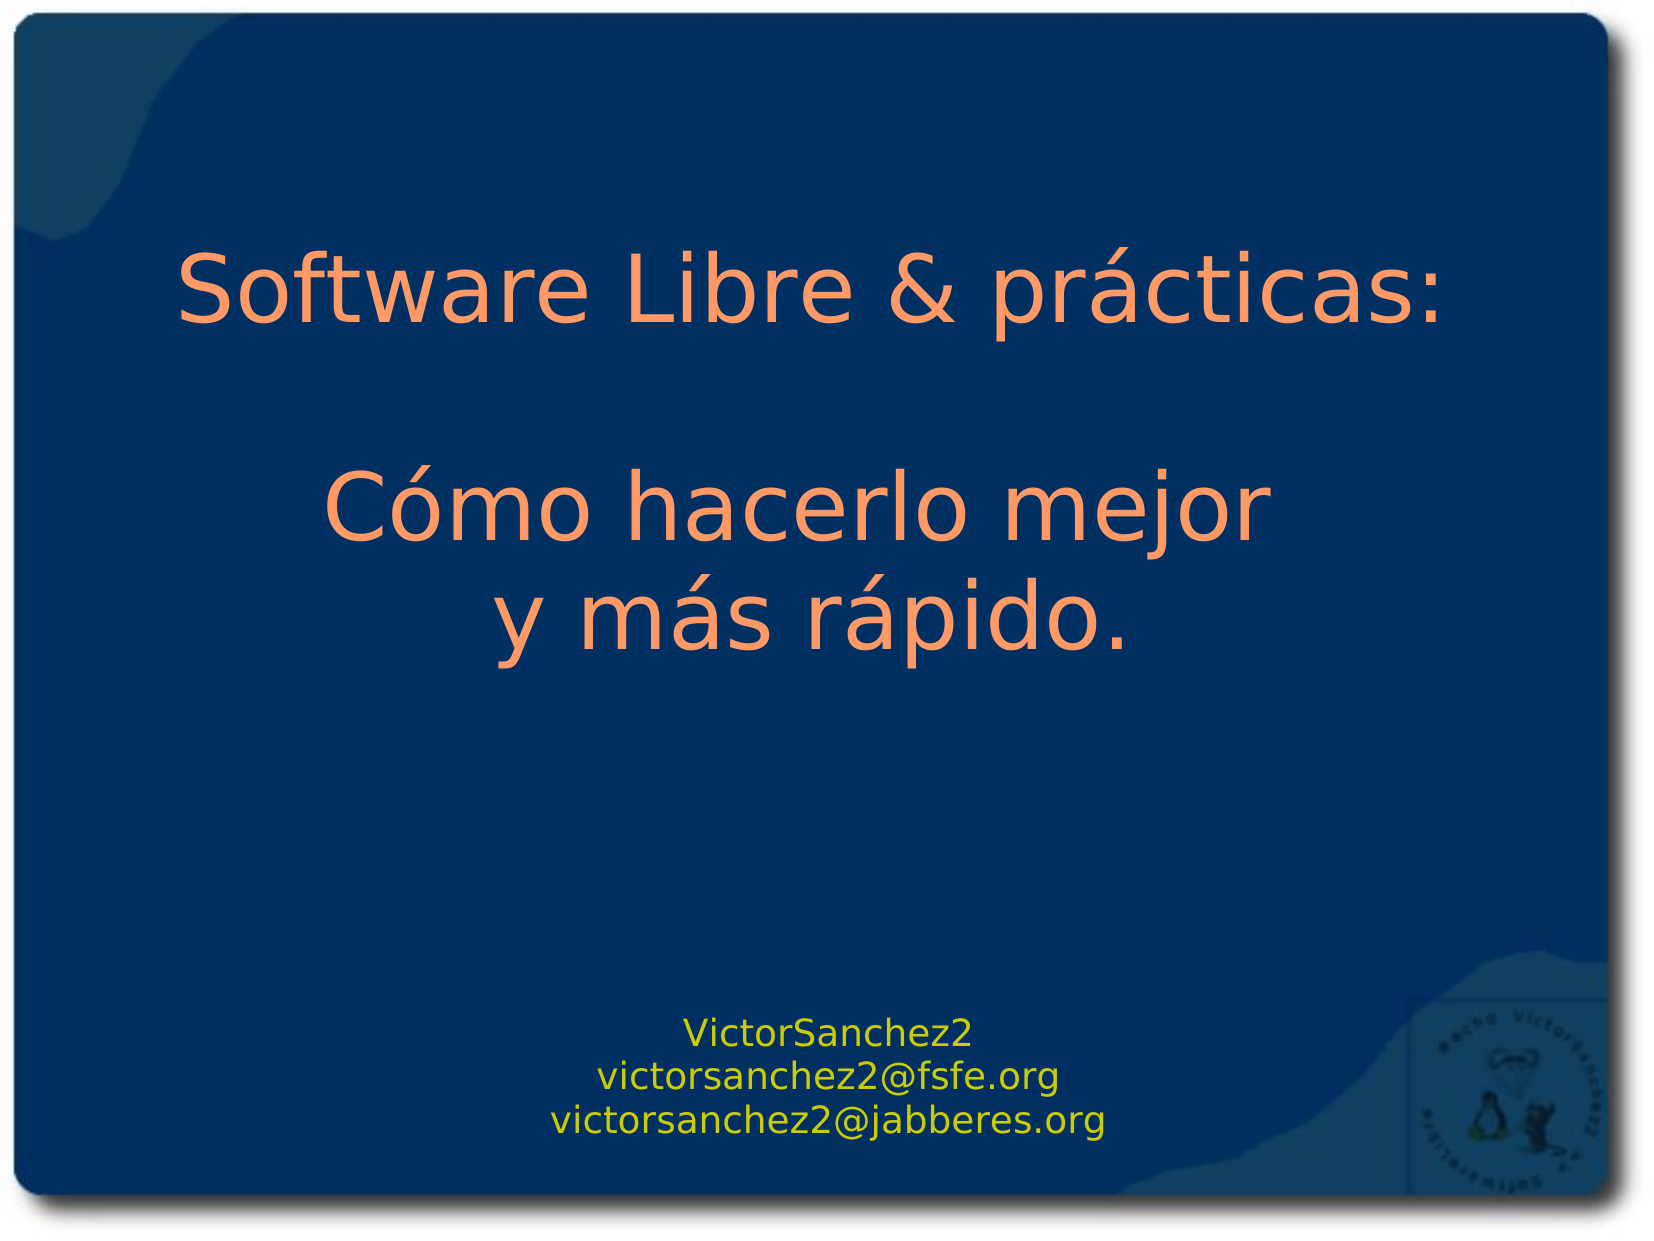

Software Libre & prácticas:
Cómo hacerlo mejor
y más rápido.
VictorSanchez2
victorsanchez2@fsfe.org
victorsanchez2@jabberes.org